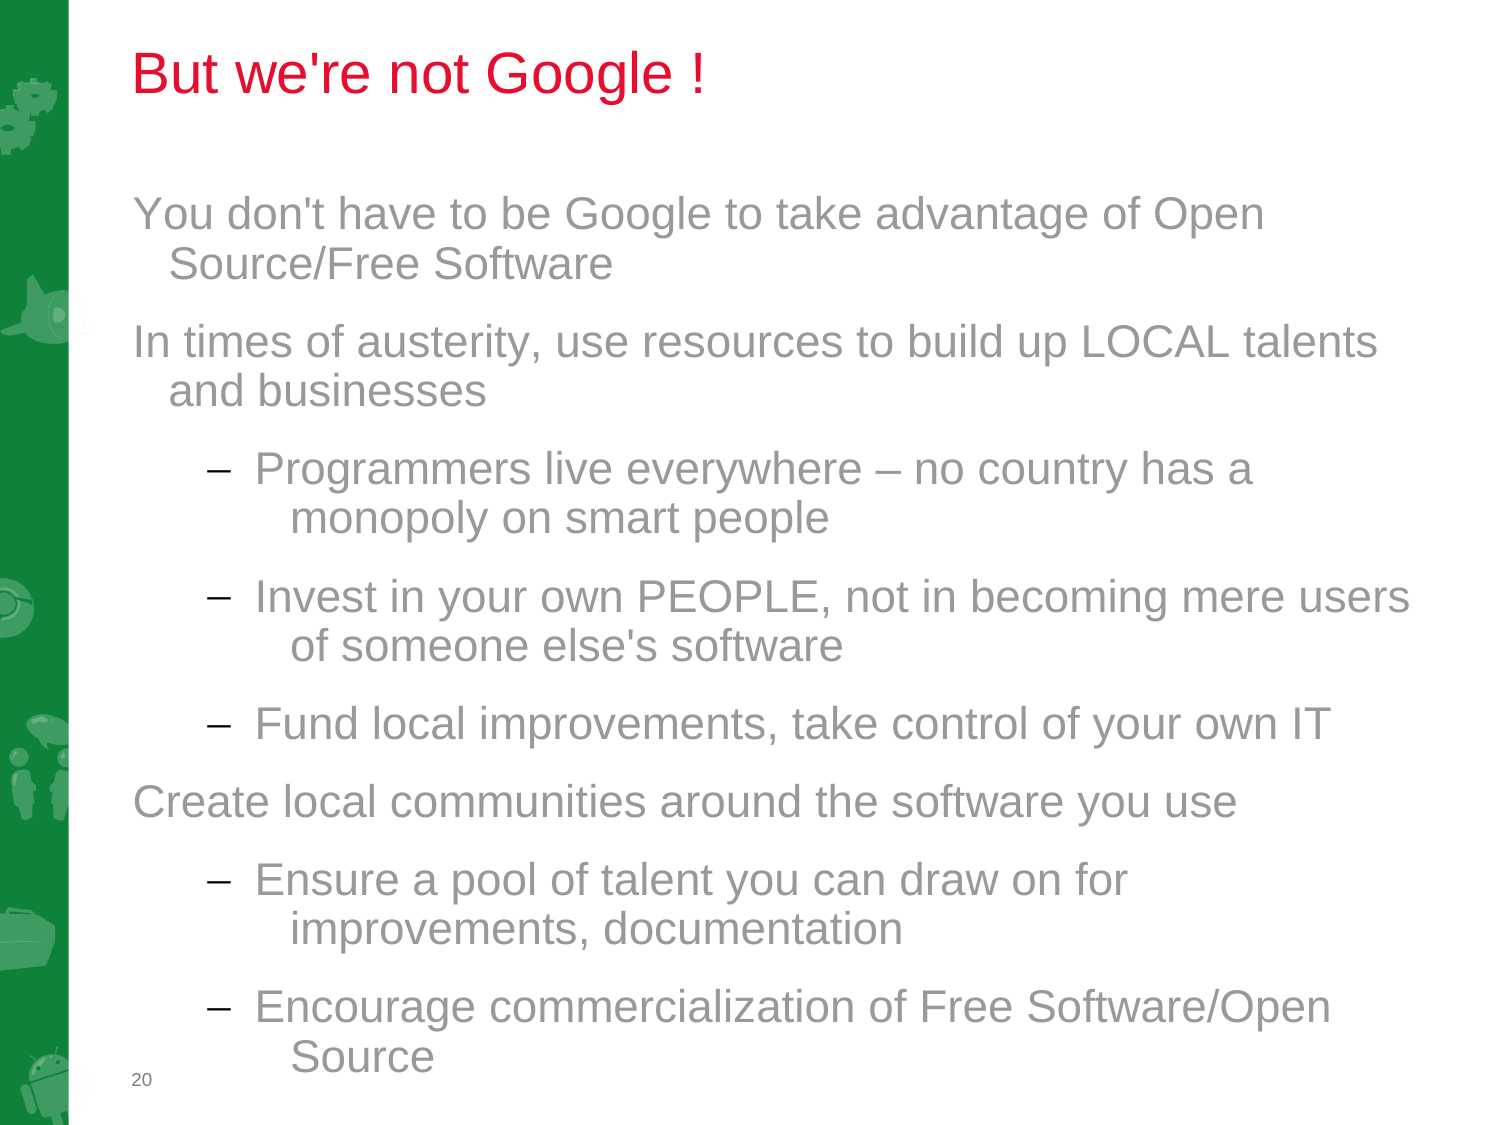

But we're not Google !
You don't have to be Google to take advantage of Open Source/Free Software
In times of austerity, use resources to build up LOCAL talents and businesses
Programmers live everywhere – no country has a monopoly on smart people
Invest in your own PEOPLE, not in becoming mere users of someone else's software
Fund local improvements, take control of your own IT
Create local communities around the software you use
Ensure a pool of talent you can draw on for improvements, documentation
Encourage commercialization of Free Software/Open Source